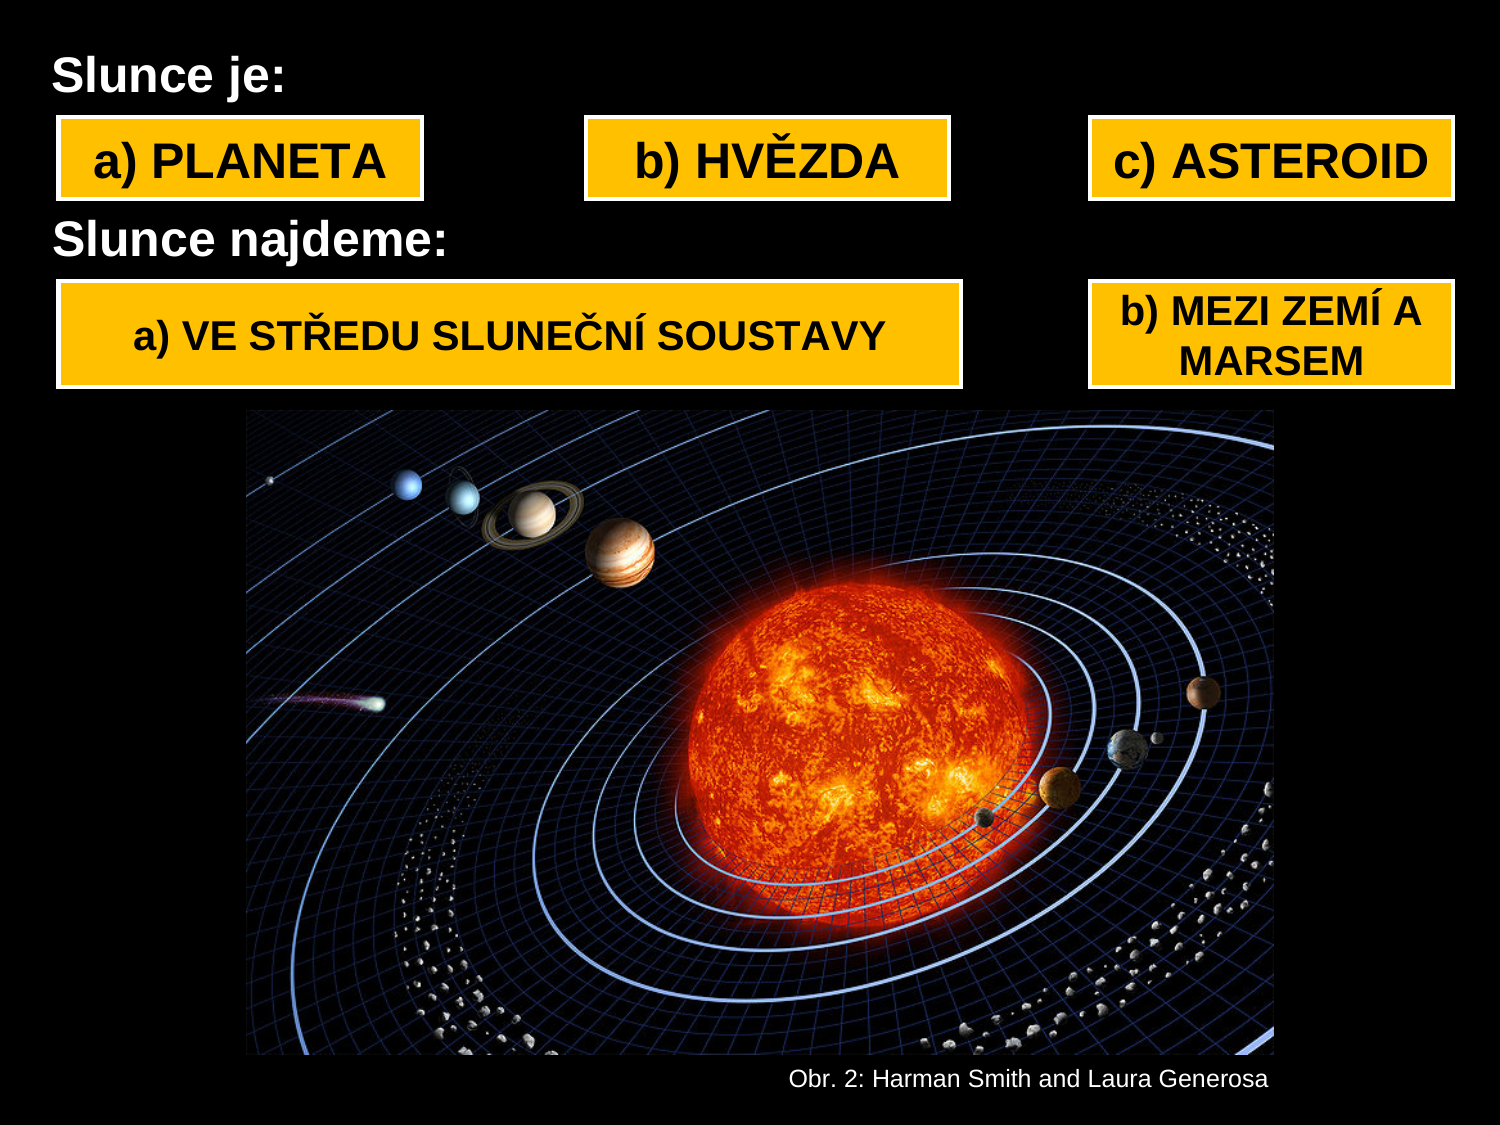

Slunce je:
a) PLANETA
b) HVĚZDA
c) ASTEROID
Slunce najdeme:
a) VE STŘEDU SLUNEČNÍ SOUSTAVY
b) MEZI ZEMÍ A MARSEM
Obr. 2: Harman Smith and Laura Generosa